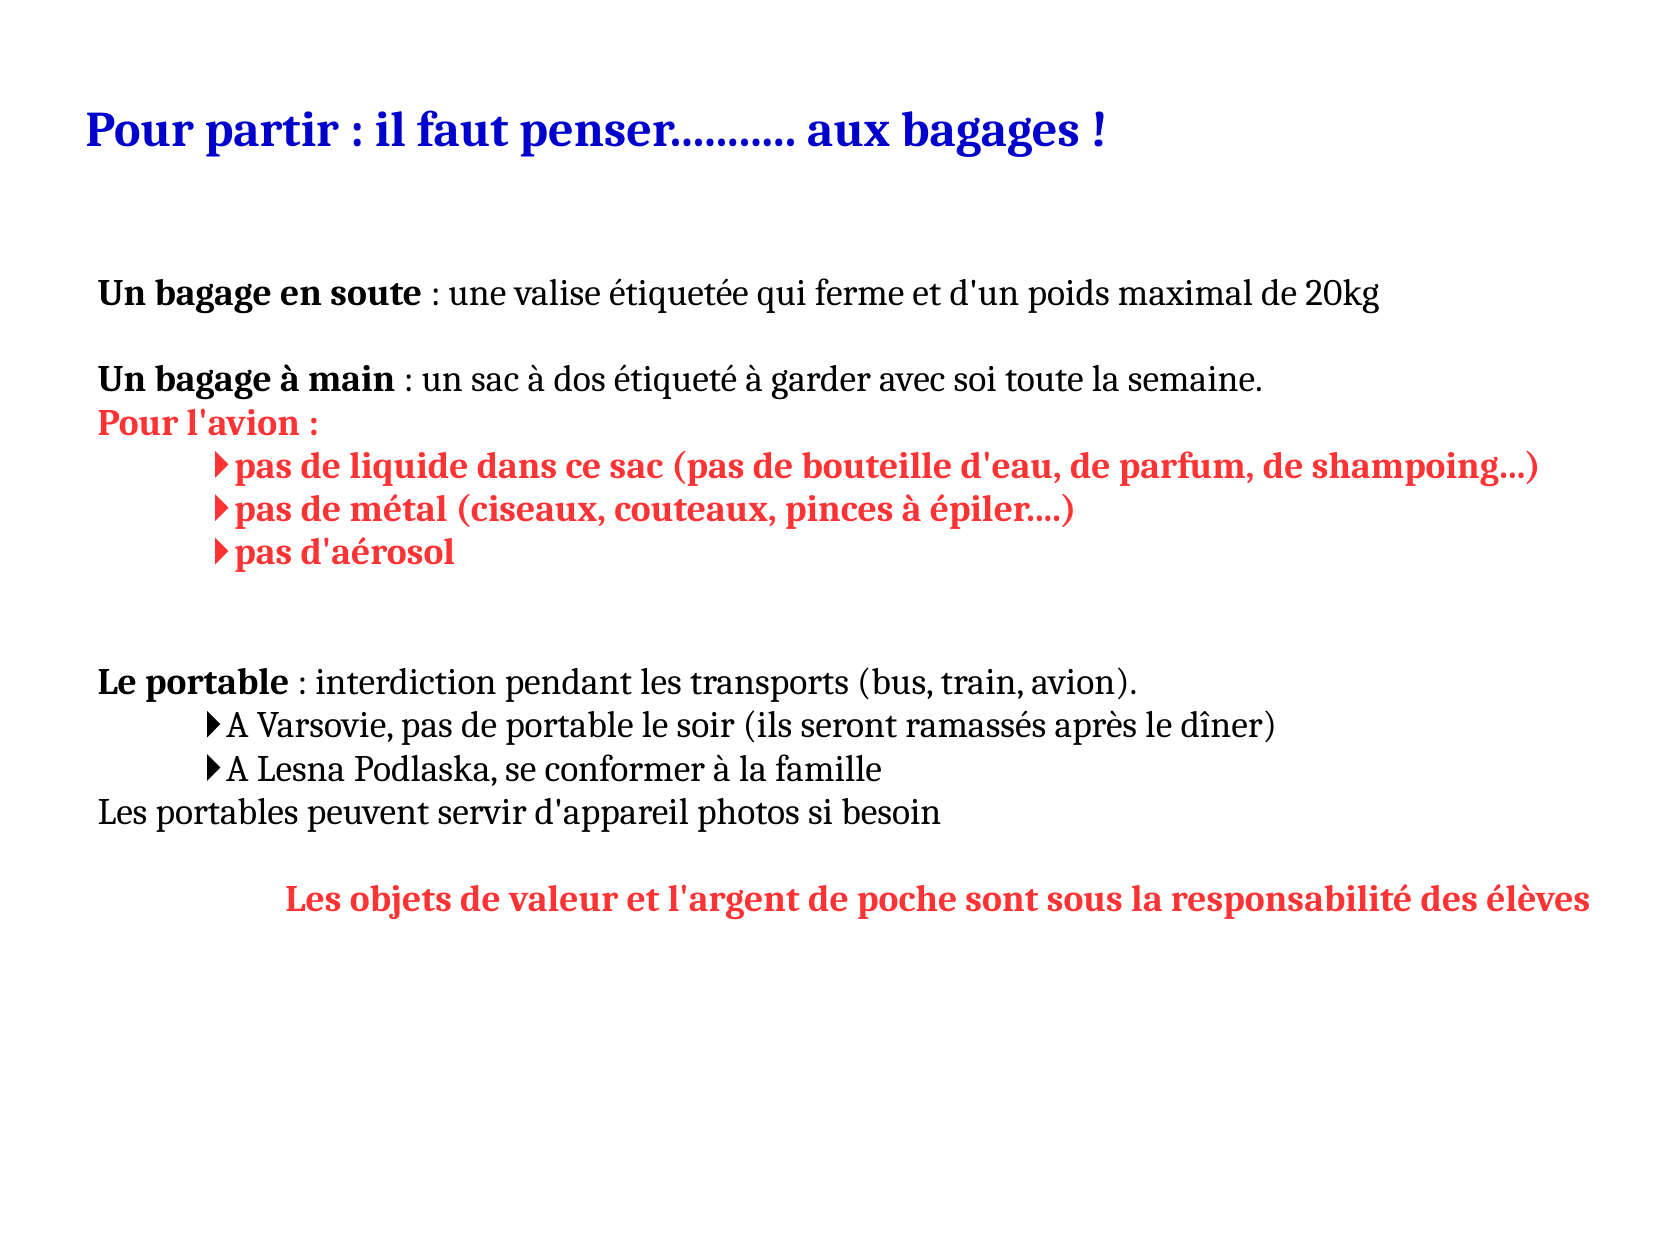

Pour partir : il faut penser........... aux bagages !
Un bagage en soute : une valise étiquetée qui ferme et d'un poids maximal de 20kg
Un bagage à main : un sac à dos étiqueté à garder avec soi toute la semaine.
Pour l'avion :
 pas de liquide dans ce sac (pas de bouteille d'eau, de parfum, de shampoing...)
 pas de métal (ciseaux, couteaux, pinces à épiler....)
 pas d'aérosol
Le portable : interdiction pendant les transports (bus, train, avion).
 A Varsovie, pas de portable le soir (ils seront ramassés après le dîner)
 A Lesna Podlaska, se conformer à la famille
Les portables peuvent servir d'appareil photos si besoin
Les objets de valeur et l'argent de poche sont sous la responsabilité des élèves